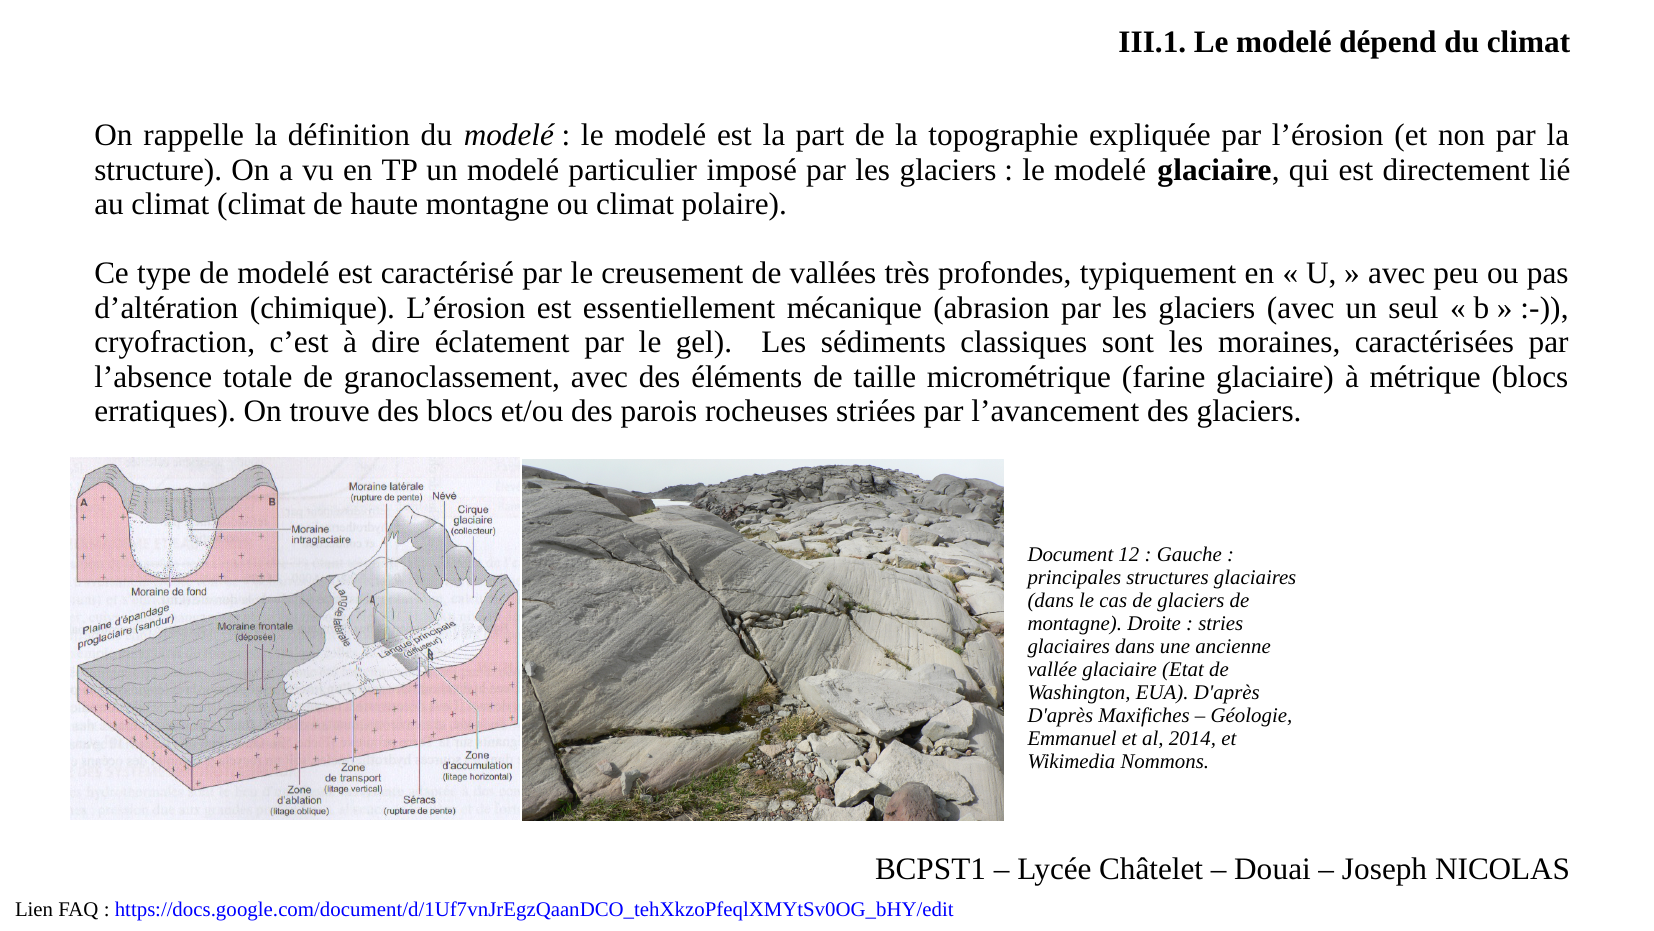

III.1. Le modelé dépend du climat
On rappelle la définition du modelé : le modelé est la part de la topographie expliquée par l’érosion (et non par la structure). On a vu en TP un modelé particulier imposé par les glaciers : le modelé glaciaire, qui est directement lié au climat (climat de haute montagne ou climat polaire).
Ce type de modelé est caractérisé par le creusement de vallées très profondes, typiquement en « U, » avec peu ou pas d’altération (chimique). L’érosion est essentiellement mécanique (abrasion par les glaciers (avec un seul « b » :-)), cryofraction, c’est à dire éclatement par le gel). Les sédiments classiques sont les moraines, caractérisées par l’absence totale de granoclassement, avec des éléments de taille micrométrique (farine glaciaire) à métrique (blocs erratiques). On trouve des blocs et/ou des parois rocheuses striées par l’avancement des glaciers.
Document 12 : Gauche : principales structures glaciaires (dans le cas de glaciers de montagne). Droite : stries glaciaires dans une ancienne vallée glaciaire (Etat de Washington, EUA). D'après D'après Maxifiches – Géologie, Emmanuel et al, 2014, et Wikimedia Nommons.
BCPST1 – Lycée Châtelet – Douai – Joseph NICOLAS
Lien FAQ : https://docs.google.com/document/d/1Uf7vnJrEgzQaanDCO_tehXkzoPfeqlXMYtSv0OG_bHY/edit